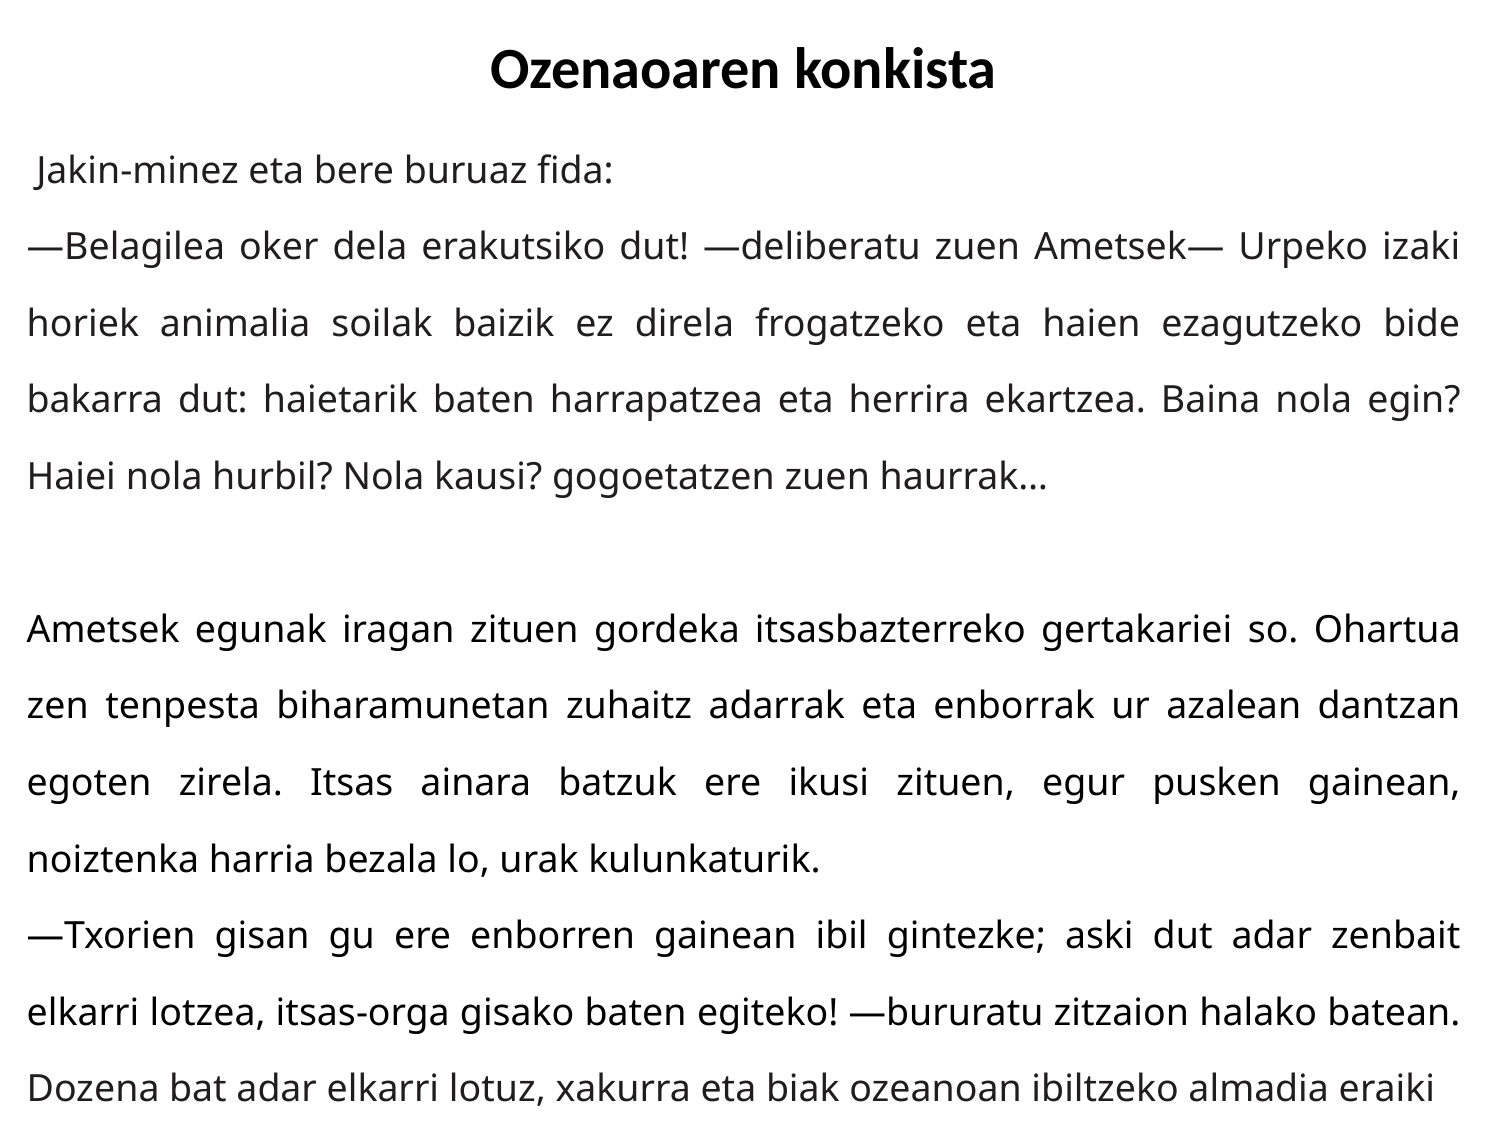

Ozenaoaren konkista
 Jakin-minez eta bere buruaz fida:
—Belagilea oker dela erakutsiko dut! —deliberatu zuen Ametsek— Urpeko izaki horiek animalia soilak baizik ez direla frogatzeko eta haien ezagutzeko bide bakarra dut: haietarik baten harrapatzea eta herrira ekartzea. Baina nola egin? Haiei nola hurbil? Nola kausi? gogoetatzen zuen haurrak…
Ametsek egunak iragan zituen gordeka itsasbazterreko gertakariei so. Ohartua zen tenpesta biharamunetan zuhaitz adarrak eta enborrak ur azalean dantzan egoten zirela. Itsas ainara batzuk ere ikusi zituen, egur pusken gainean, noiztenka harria bezala lo, urak kulunkaturik.
—Txorien gisan gu ere enborren gainean ibil gintezke; aski dut adar zenbait elkarri lotzea, itsas-orga gisako baten egiteko! —bururatu zitzaion halako batean.
Dozena bat adar elkarri lotuz, xakurra eta biak ozeanoan ibiltzeko almadia eraiki zuen…